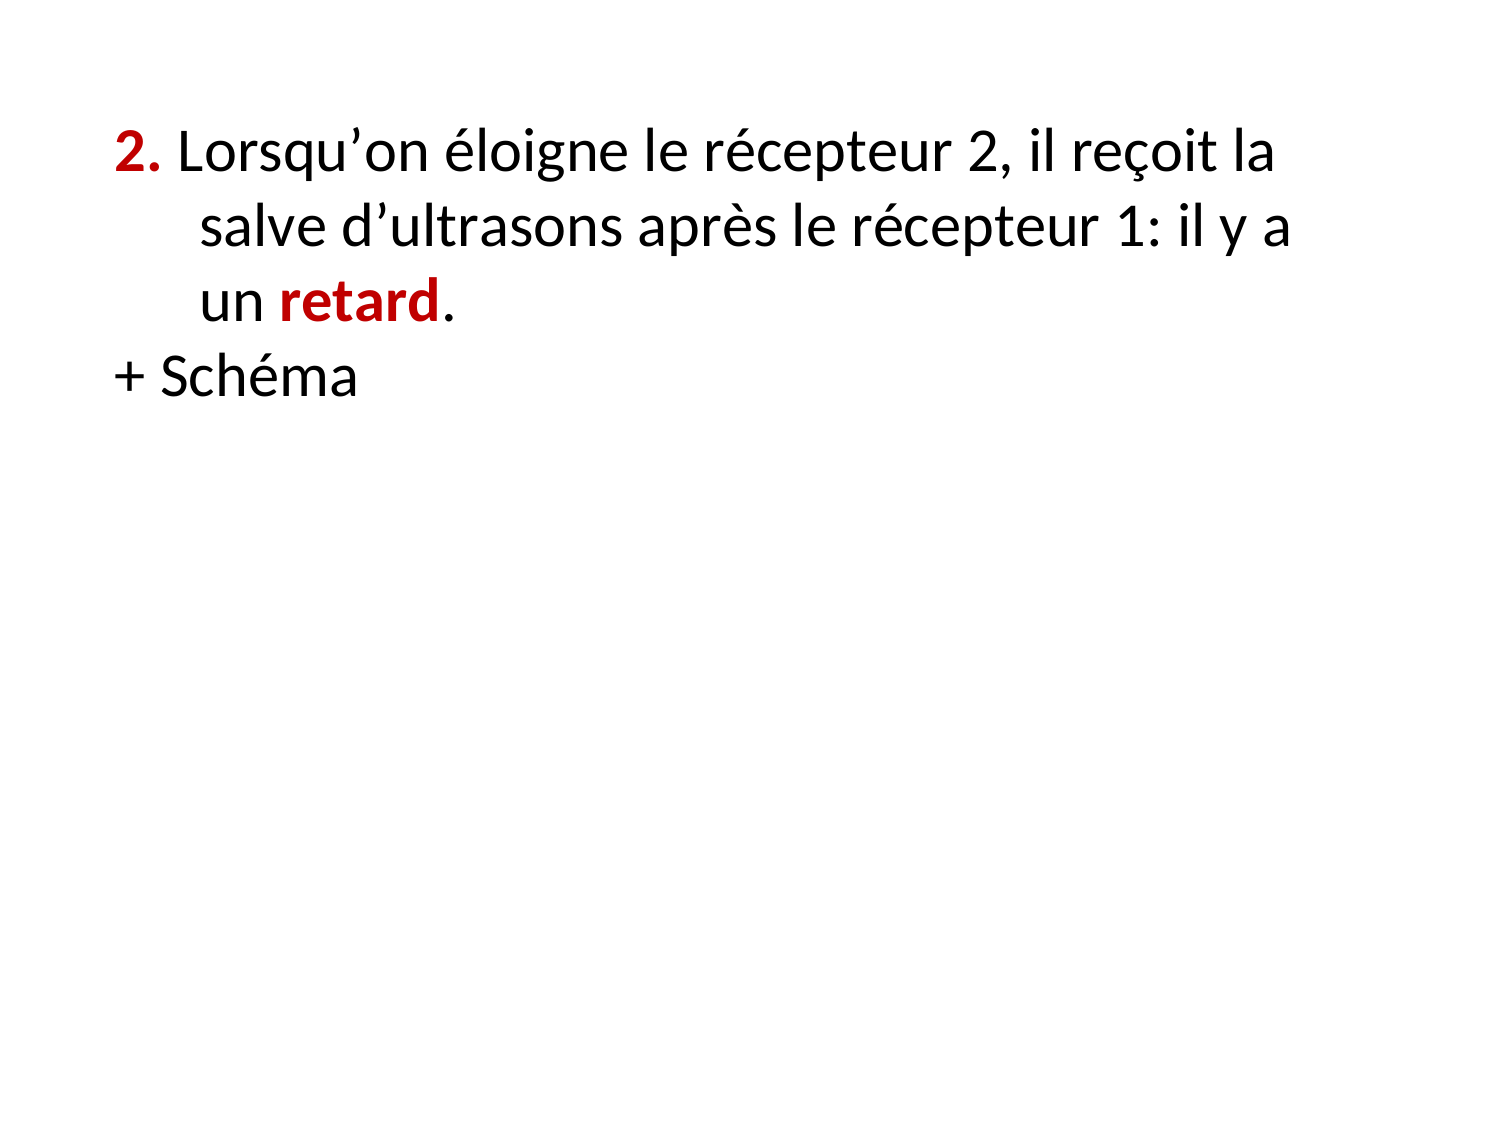

2. Lorsqu’on éloigne le récepteur 2, il reçoit la salve d’ultrasons après le récepteur 1: il y a un retard.
+ Schéma